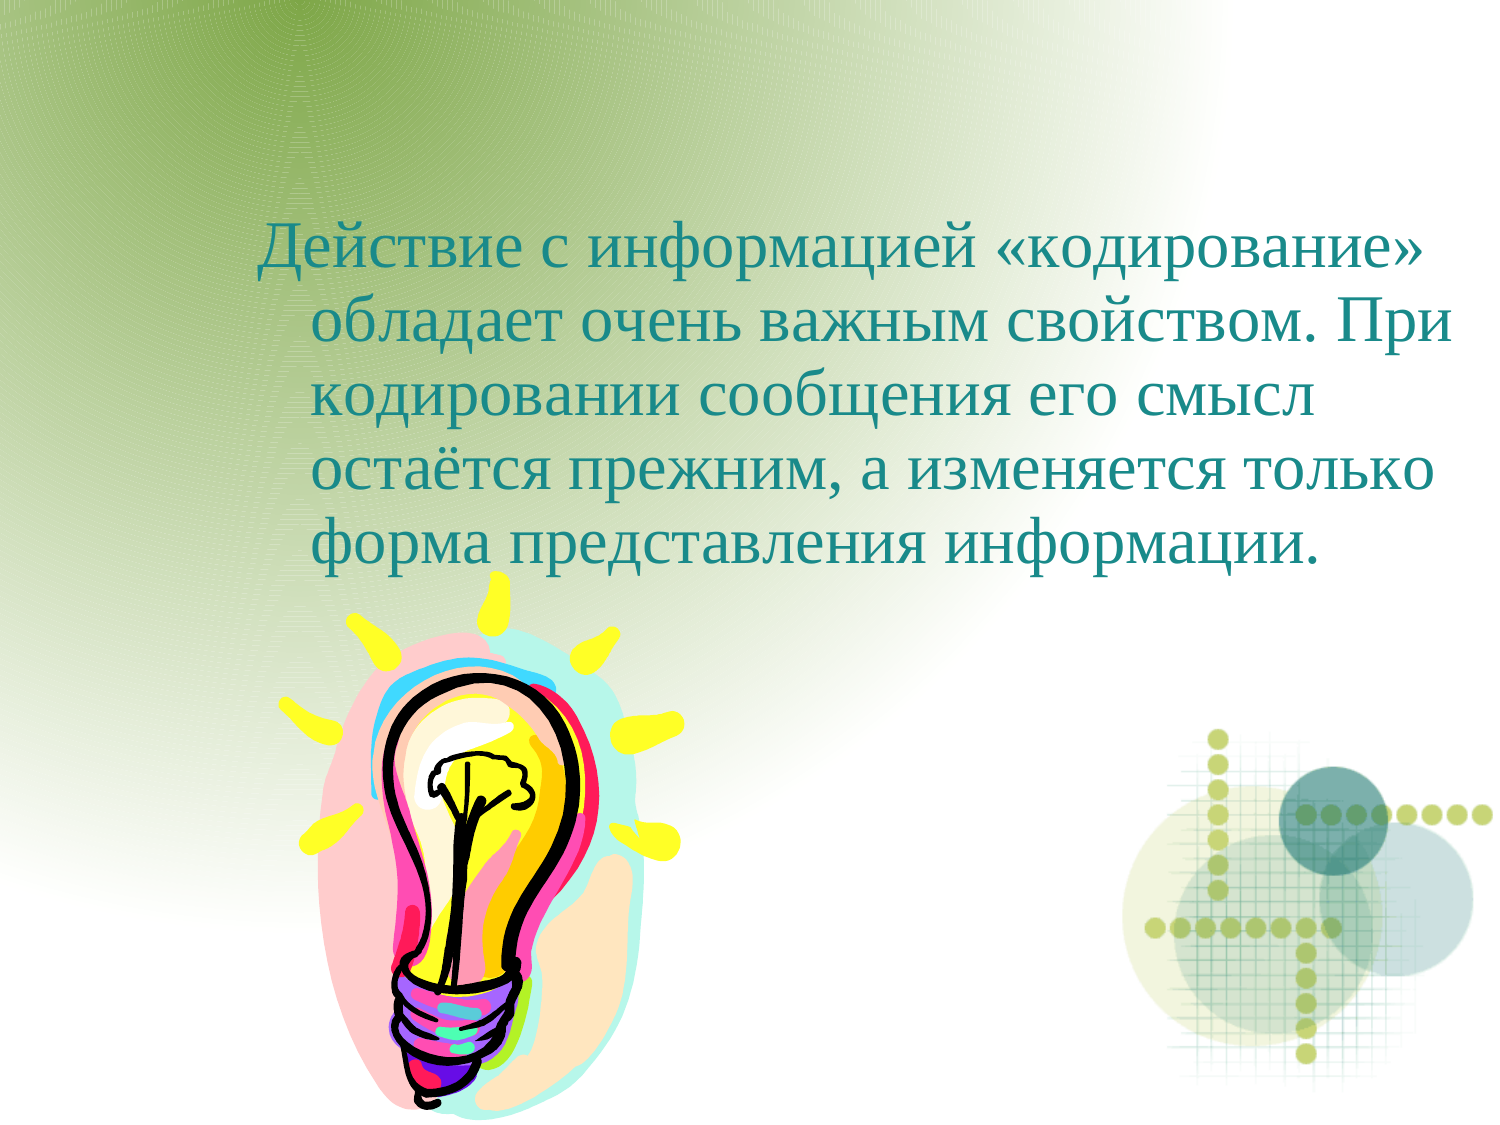

# Действие с информацией «кодирование» обладает очень важным свойством. При кодировании сообщения его смысл остаётся прежним, а изменяется только форма представления информации.